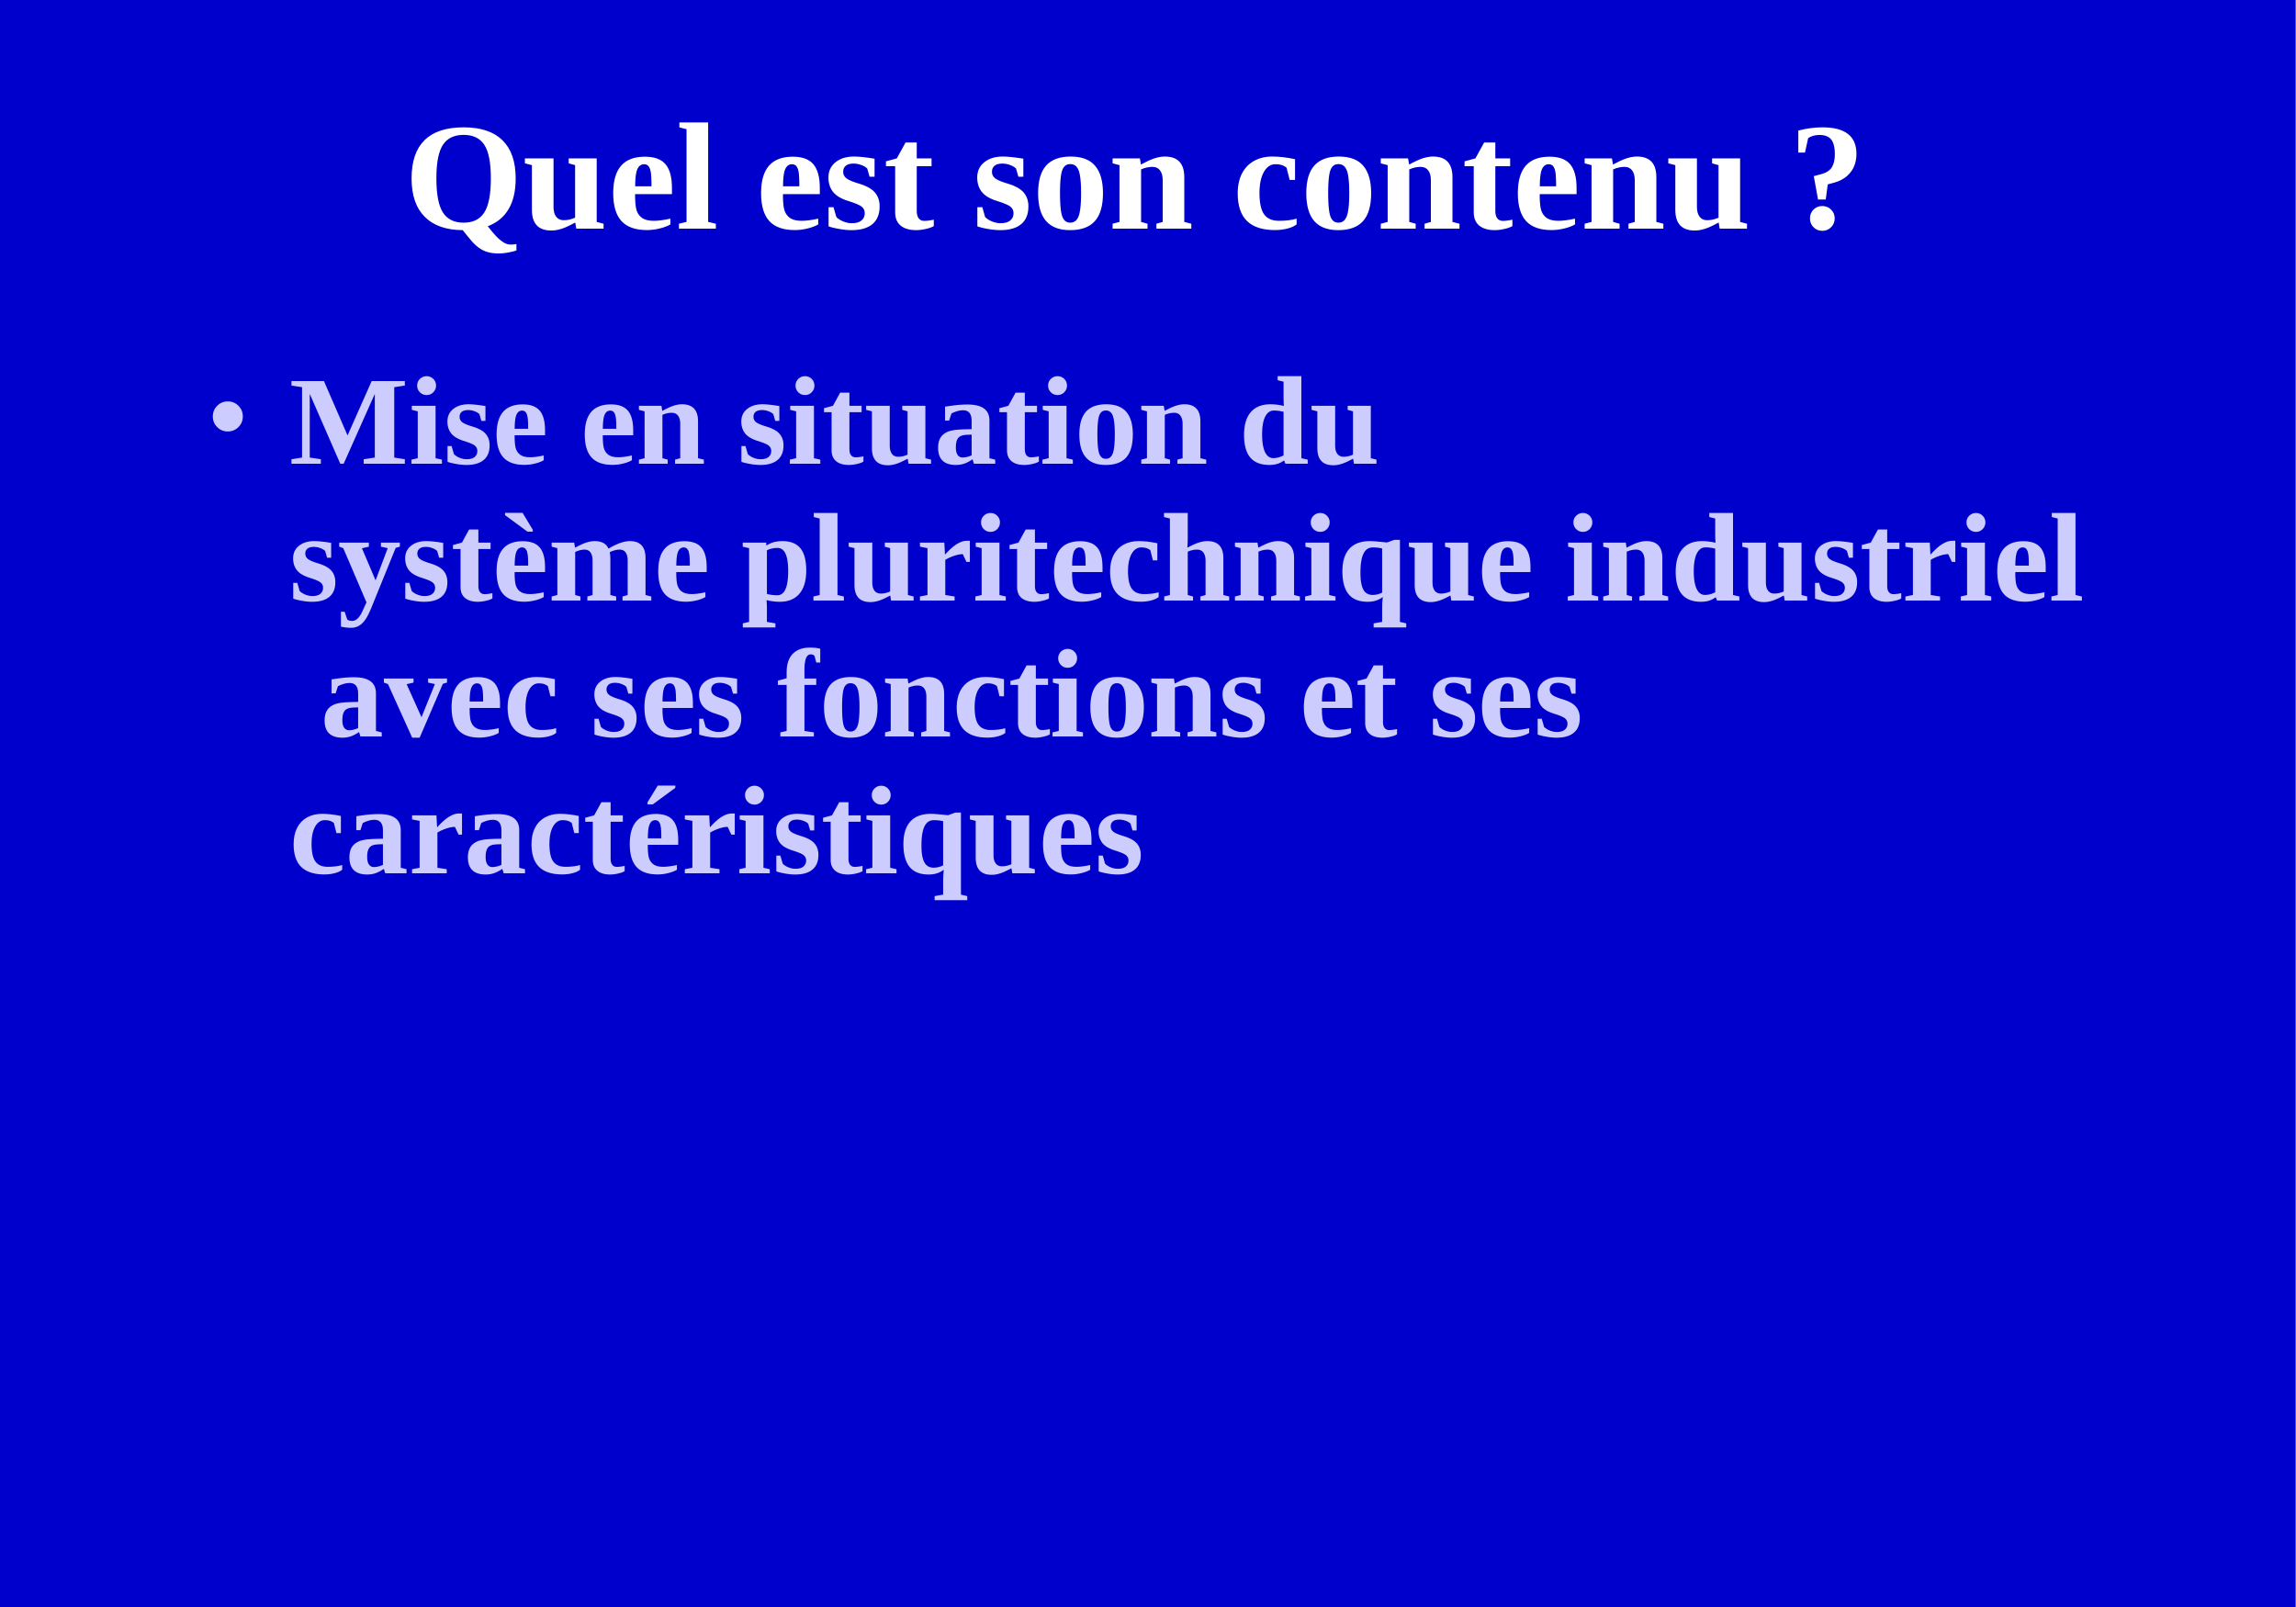

# Quel est son contenu ?
Mise en situation du système pluritechnique industriel avec ses fonctions et ses caractéristiques